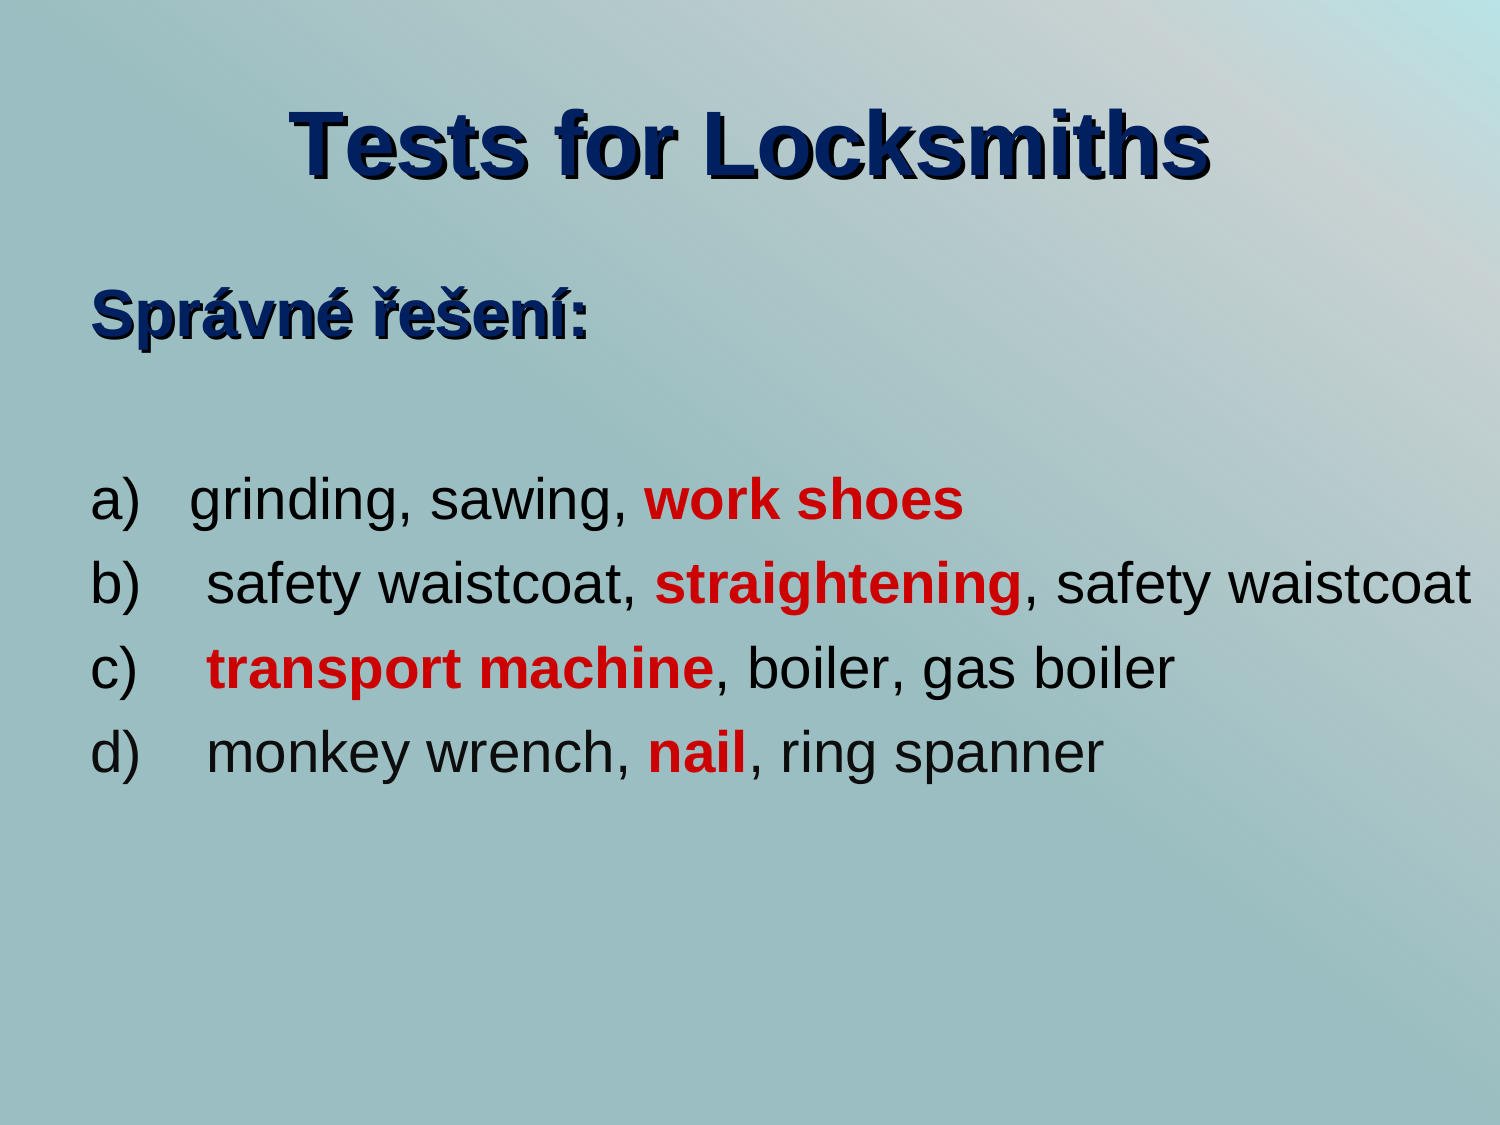

# Tests for Locksmiths
Správné řešení:
grinding, sawing, work shoes
 safety waistcoat, straightening, safety waistcoat
 transport machine, boiler, gas boiler
 monkey wrench, nail, ring spanner